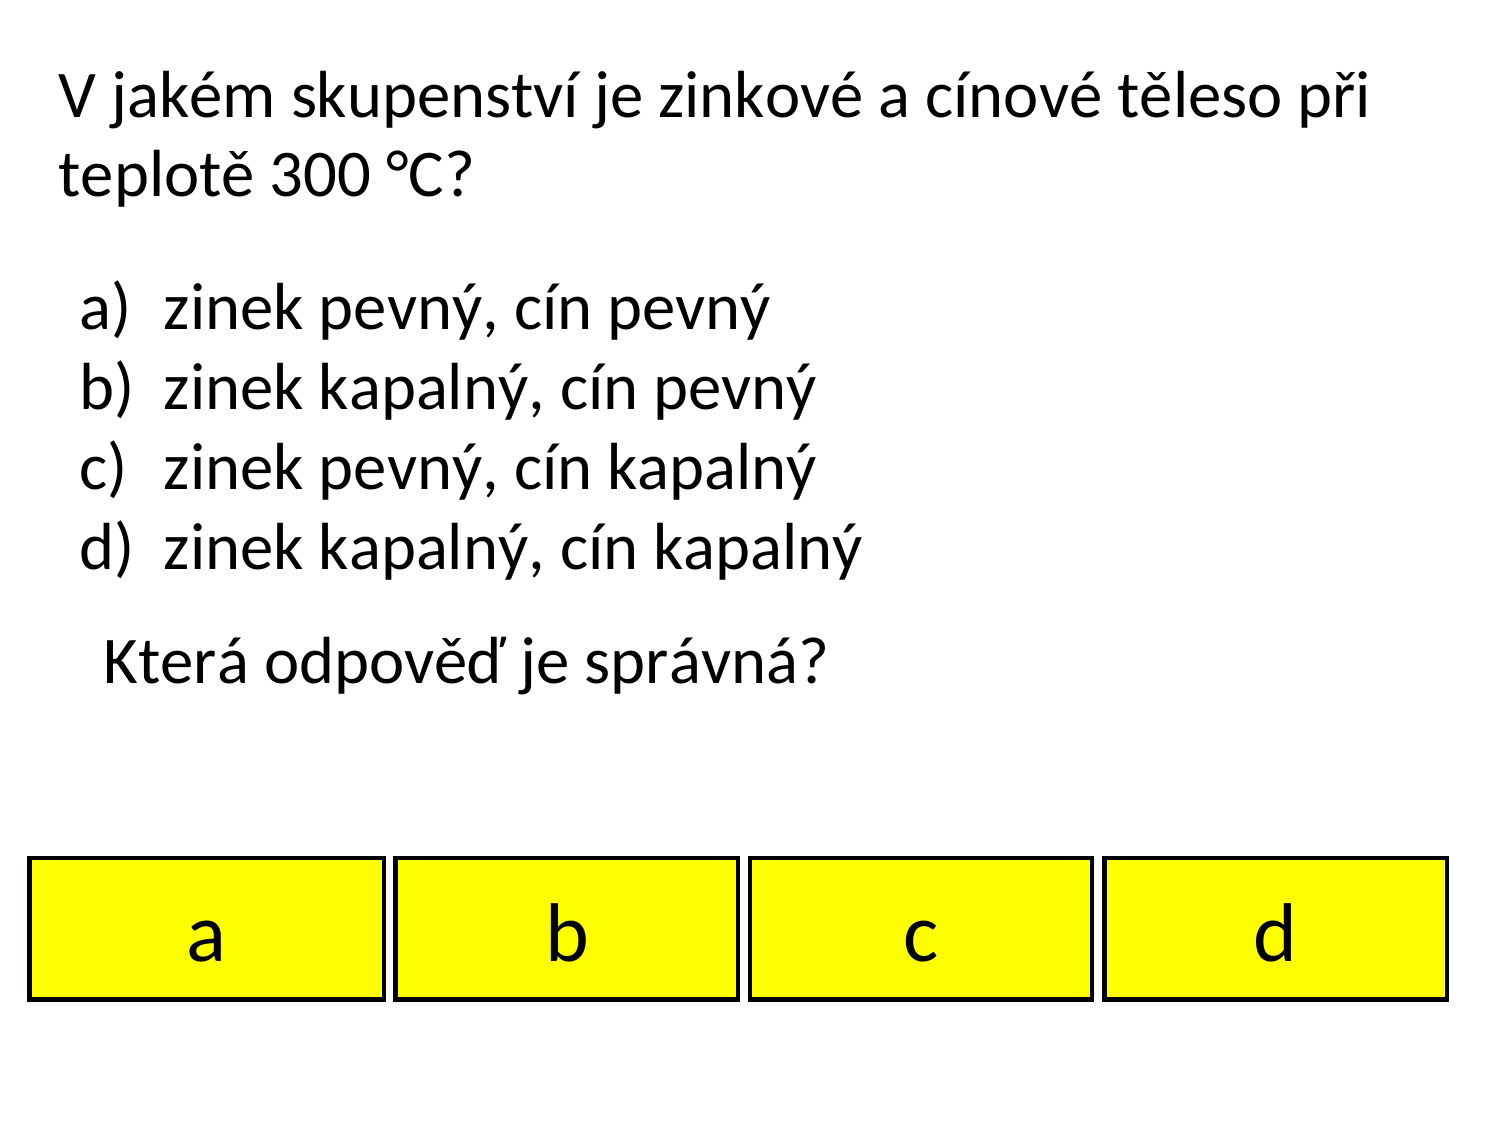

V jakém skupenství je zinkové a cínové těleso při
teplotě 300 °C?
zinek pevný, cín pevný
zinek kapalný, cín pevný
zinek pevný, cín kapalný
zinek kapalný, cín kapalný
Která odpověď je správná?
a
b
c
d